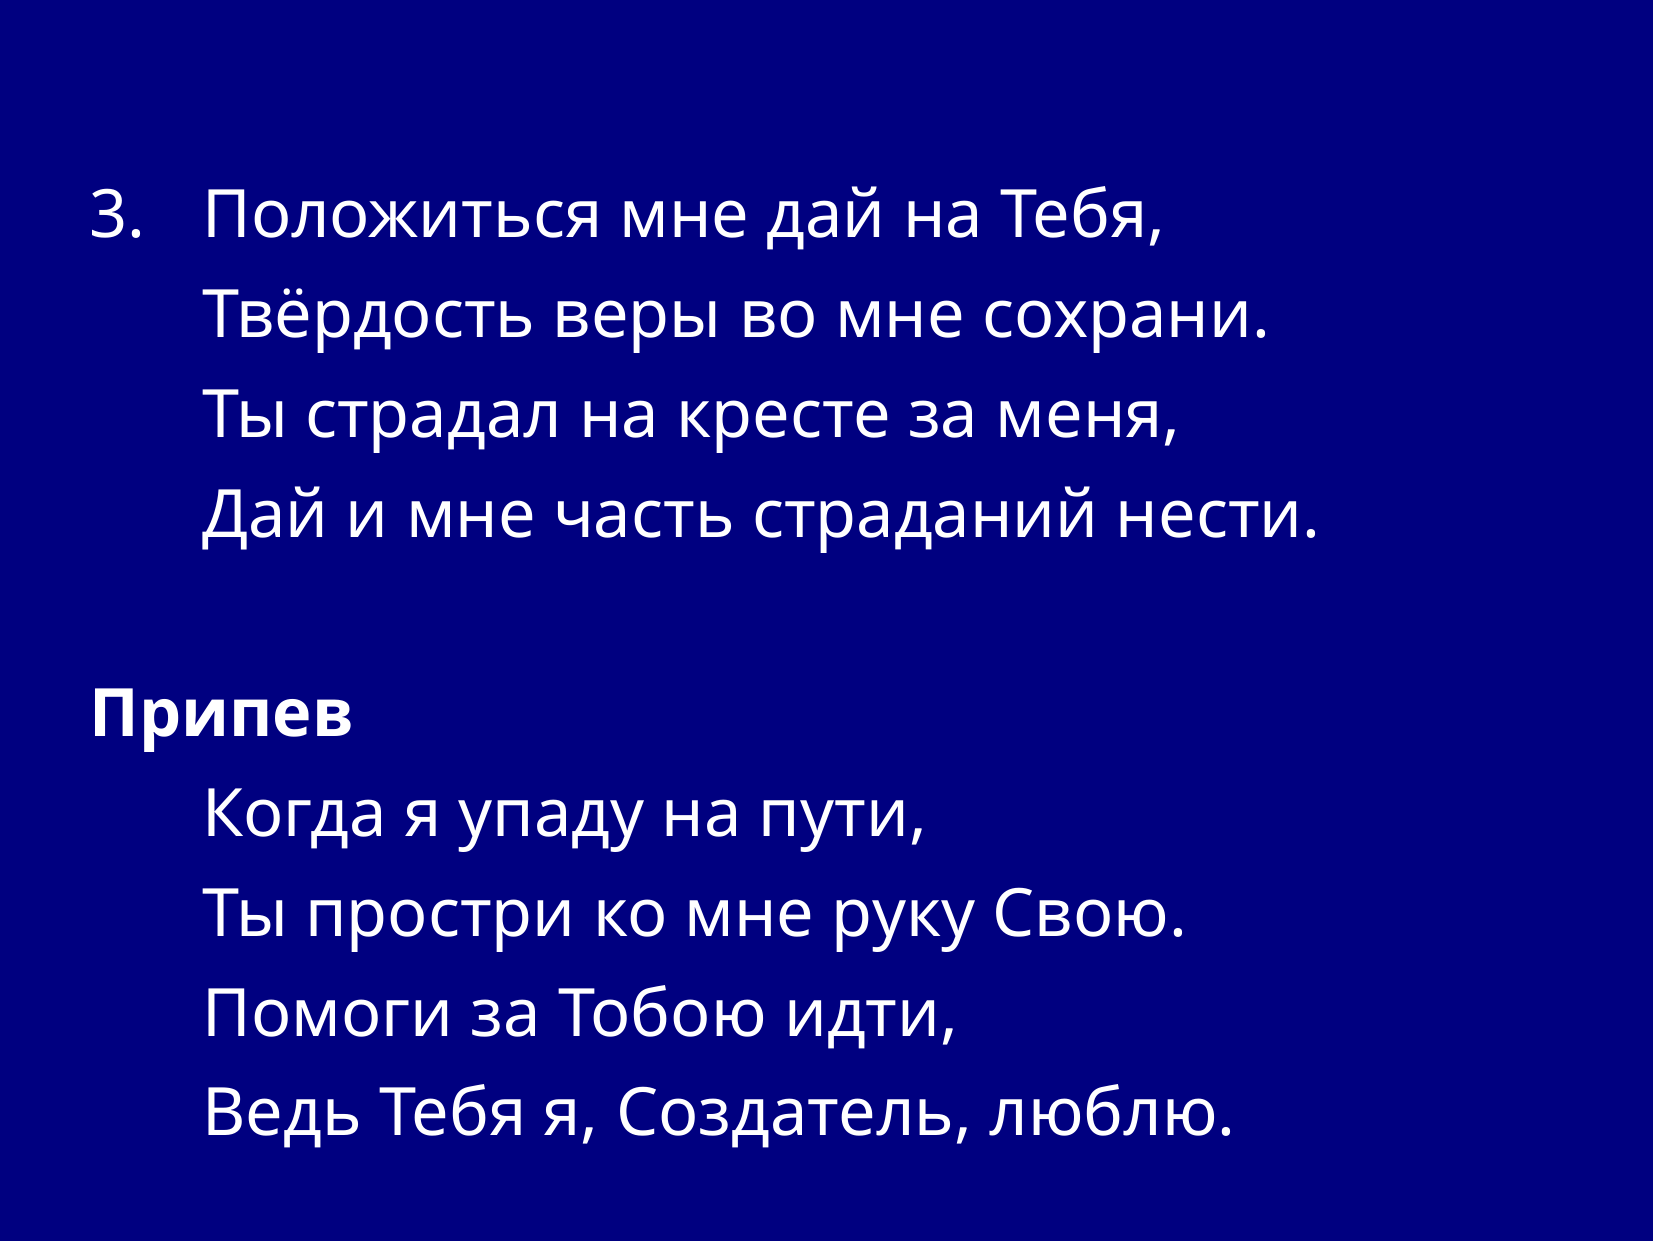

3.	Положиться мне дай на Тебя,
	Твёрдость веры во мне сохрани.
	Ты страдал на кресте за меня,
	Дай и мне часть страданий нести.
Припев
	Когда я упаду на пути,
	Ты простри ко мне руку Свою.
	Помоги за Тобою идти,
	Ведь Тебя я, Создатель, люблю.